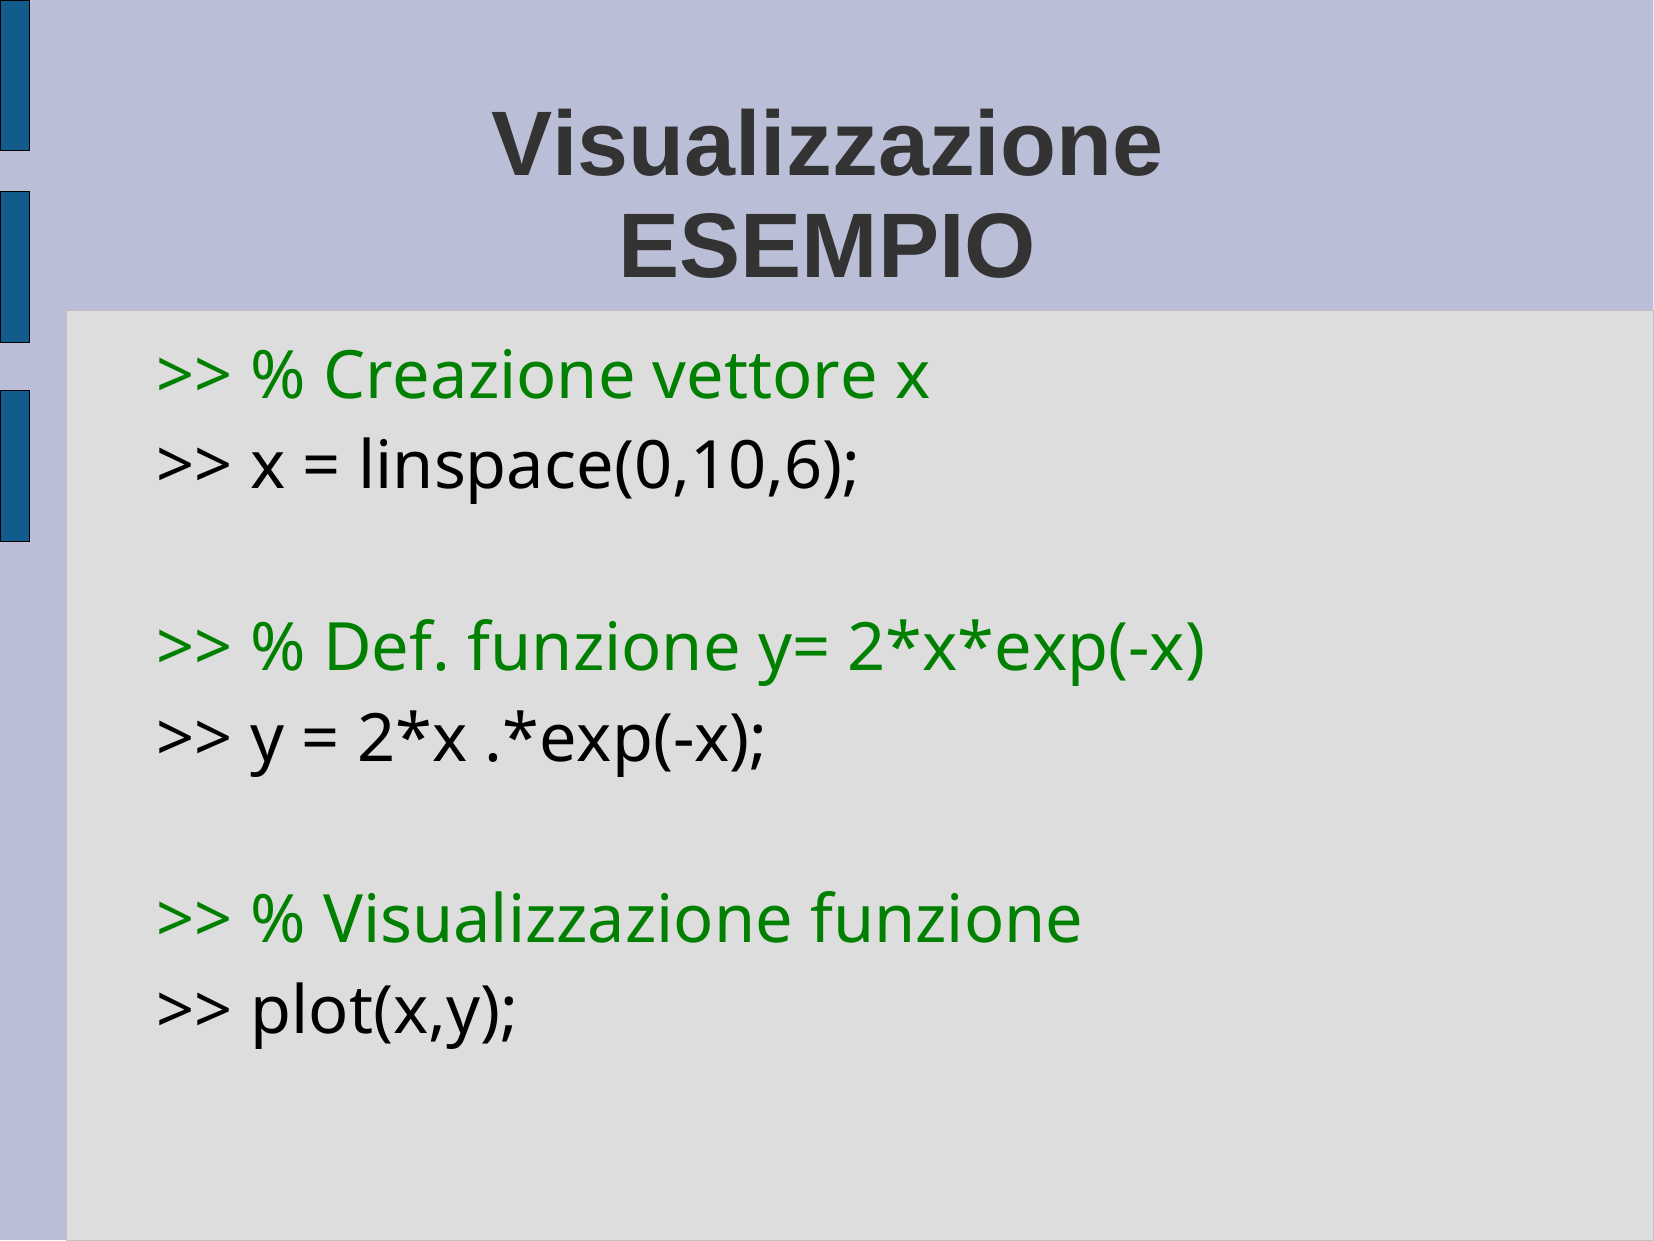

# Visualizzazione ESEMPIO
>> % Creazione vettore x
>> x = linspace(0,10,6);
>> % Def. funzione y= 2*x*exp(-x)
>> y = 2*x .*exp(-x);
>> % Visualizzazione funzione
>> plot(x,y);